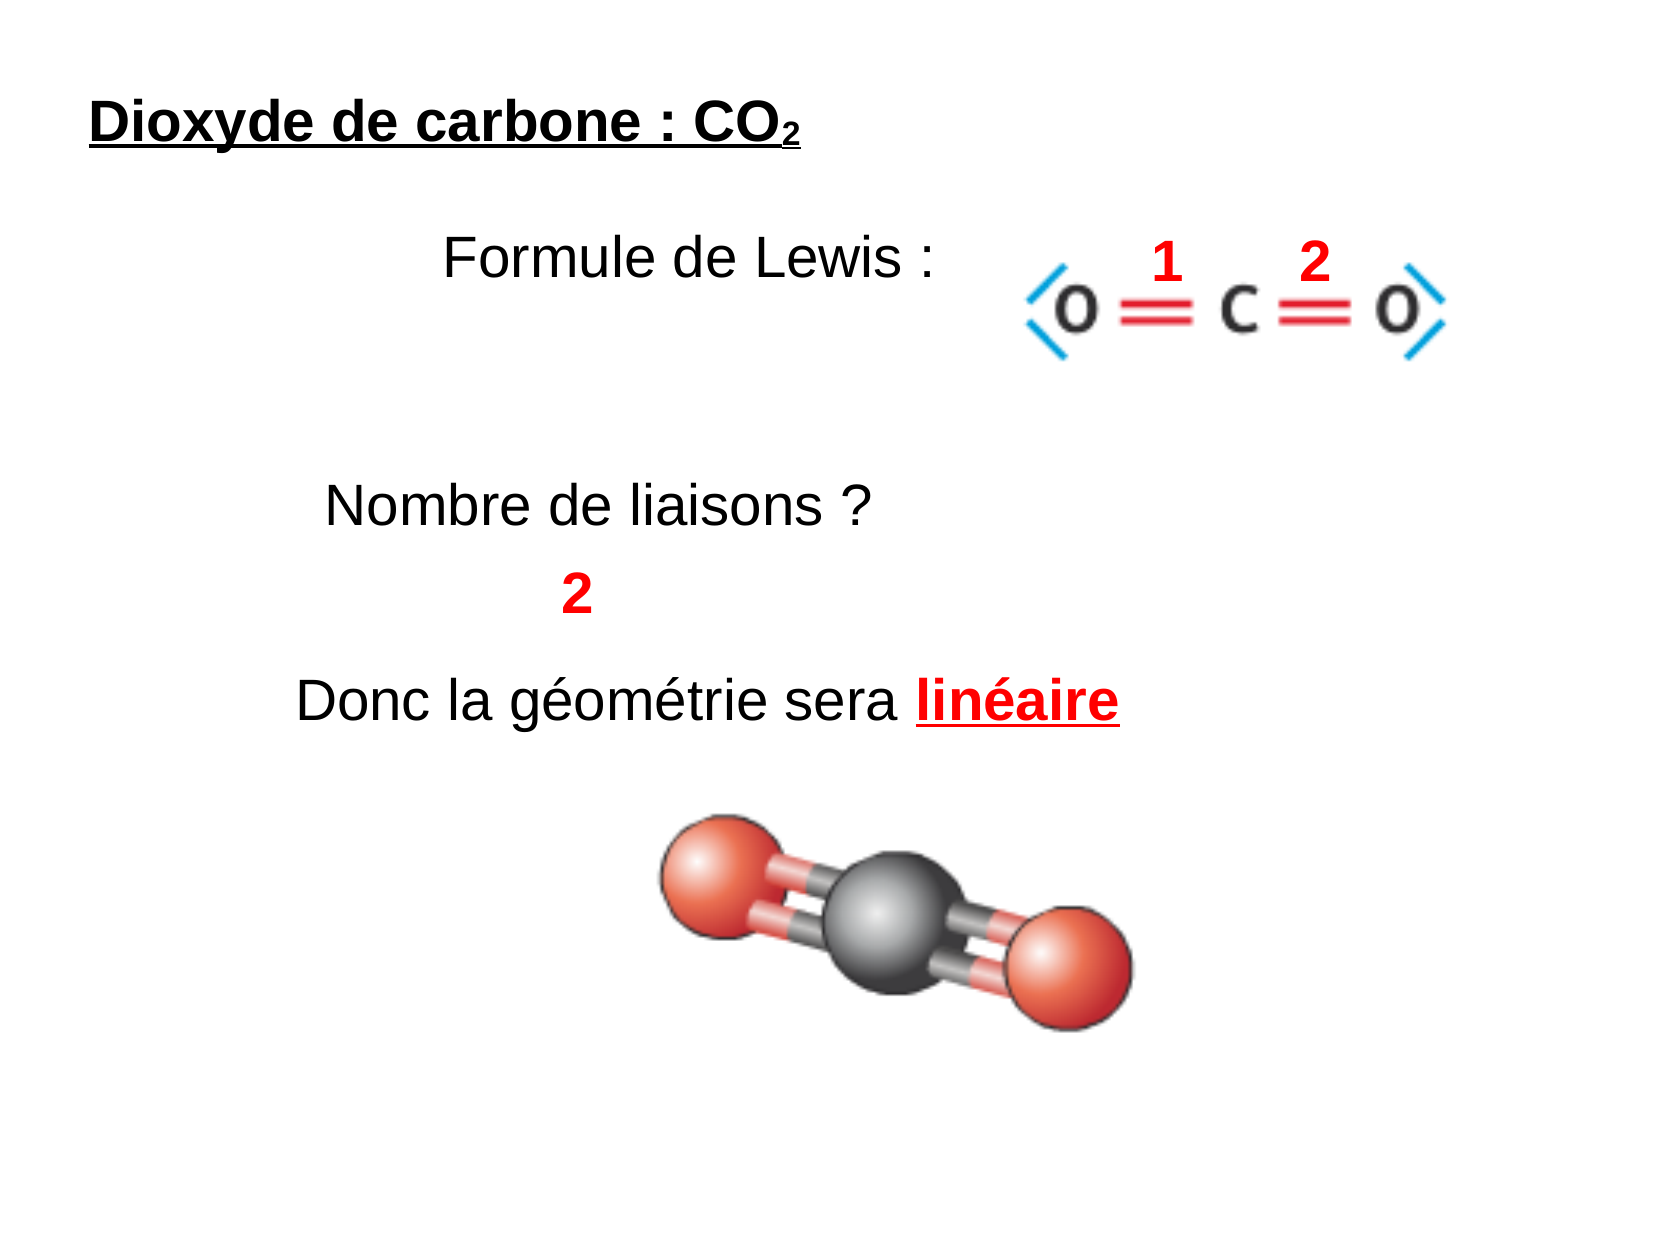

# Dioxyde de carbone : CO2
Formule de Lewis :
1
2
Nombre de liaisons ?
2
Donc la géométrie sera linéaire